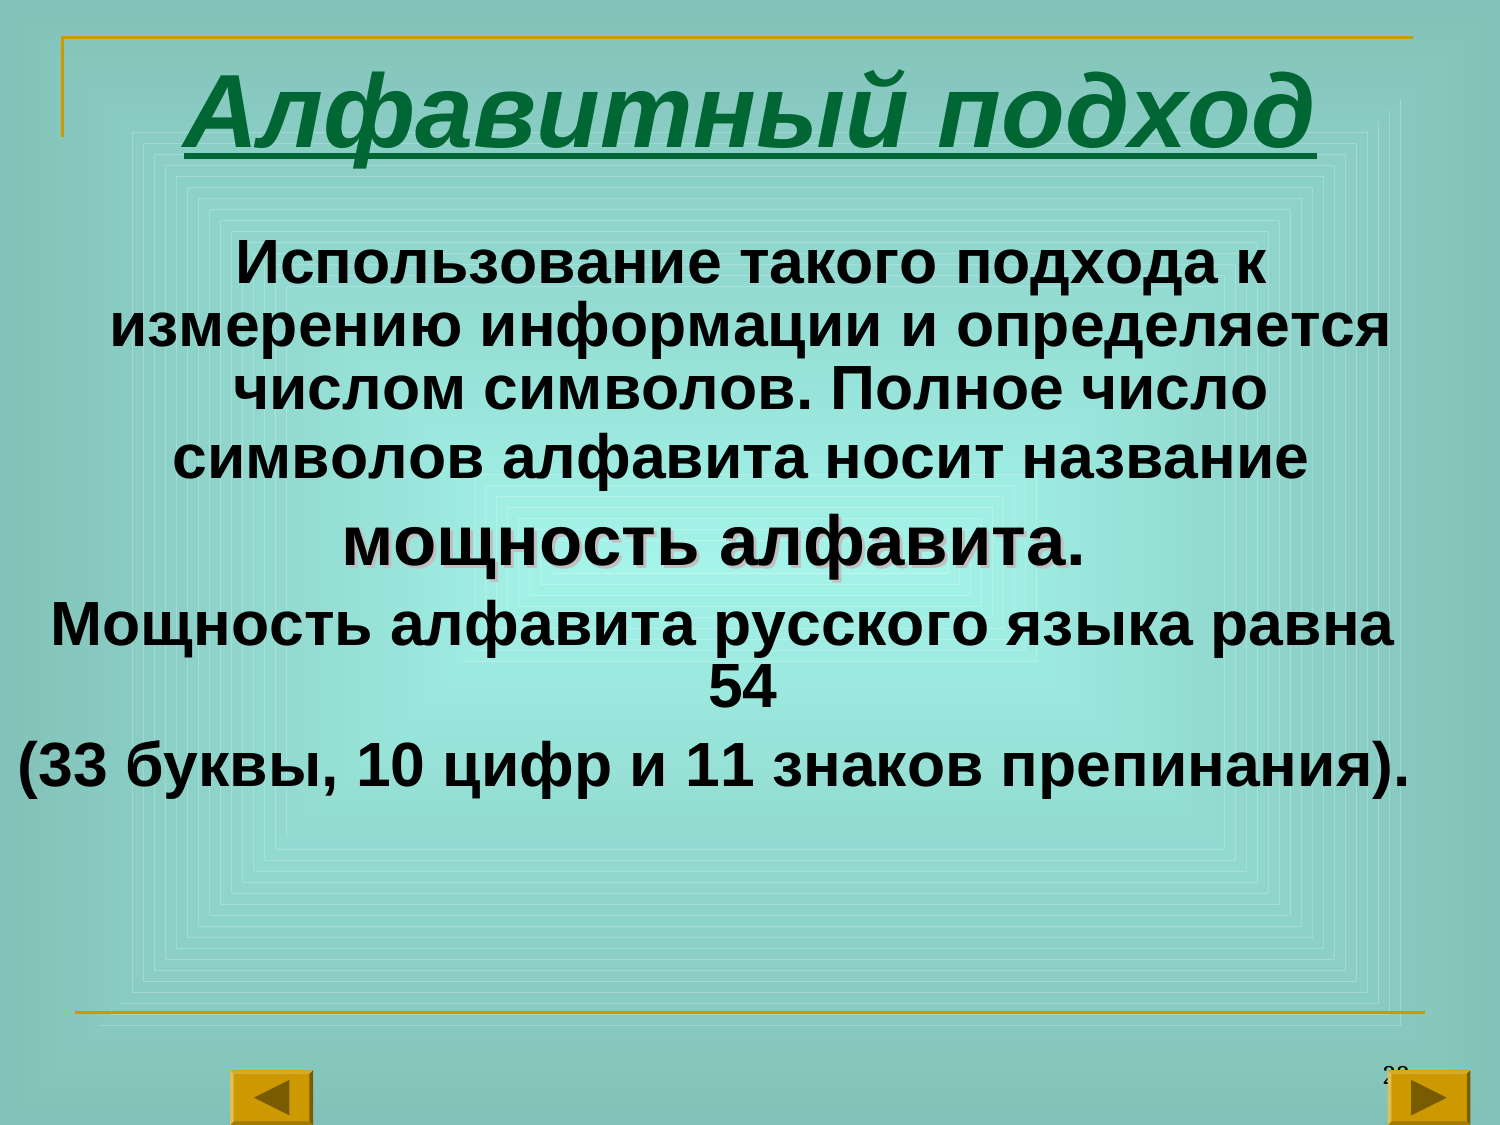

# Алфавитный подход
	Использование такого подхода к измерению информации и определяется числом символов. Полное число символов алфавита носит название
мощность алфавита.
Мощность алфавита русского языка равна 54
(33 буквы, 10 цифр и 11 знаков препинания).
22